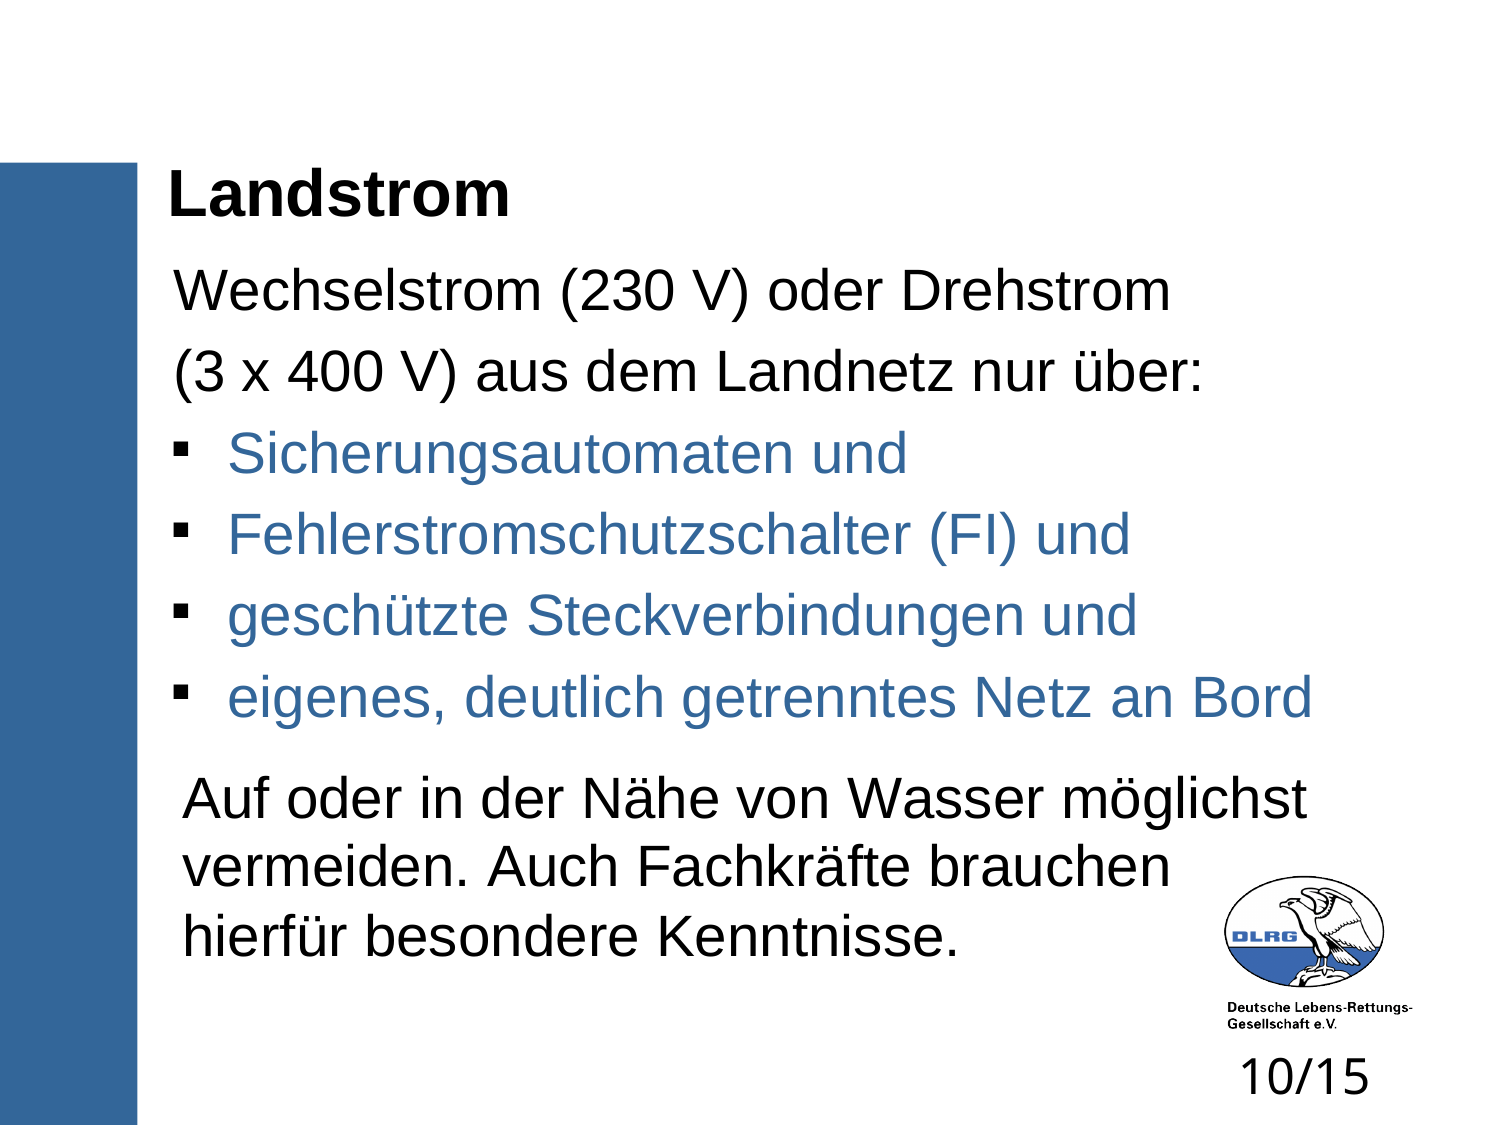

# Landstrom
Wechselstrom (230 V) oder Drehstrom
(3 x 400 V) aus dem Landnetz nur über:
Sicherungsautomaten und
Fehlerstromschutzschalter (FI) und
geschützte Steckverbindungen und
eigenes, deutlich getrenntes Netz an Bord
Auf oder in der Nähe von Wasser möglichst
vermeiden. Auch Fachkräfte brauchen
hierfür besondere Kenntnisse.